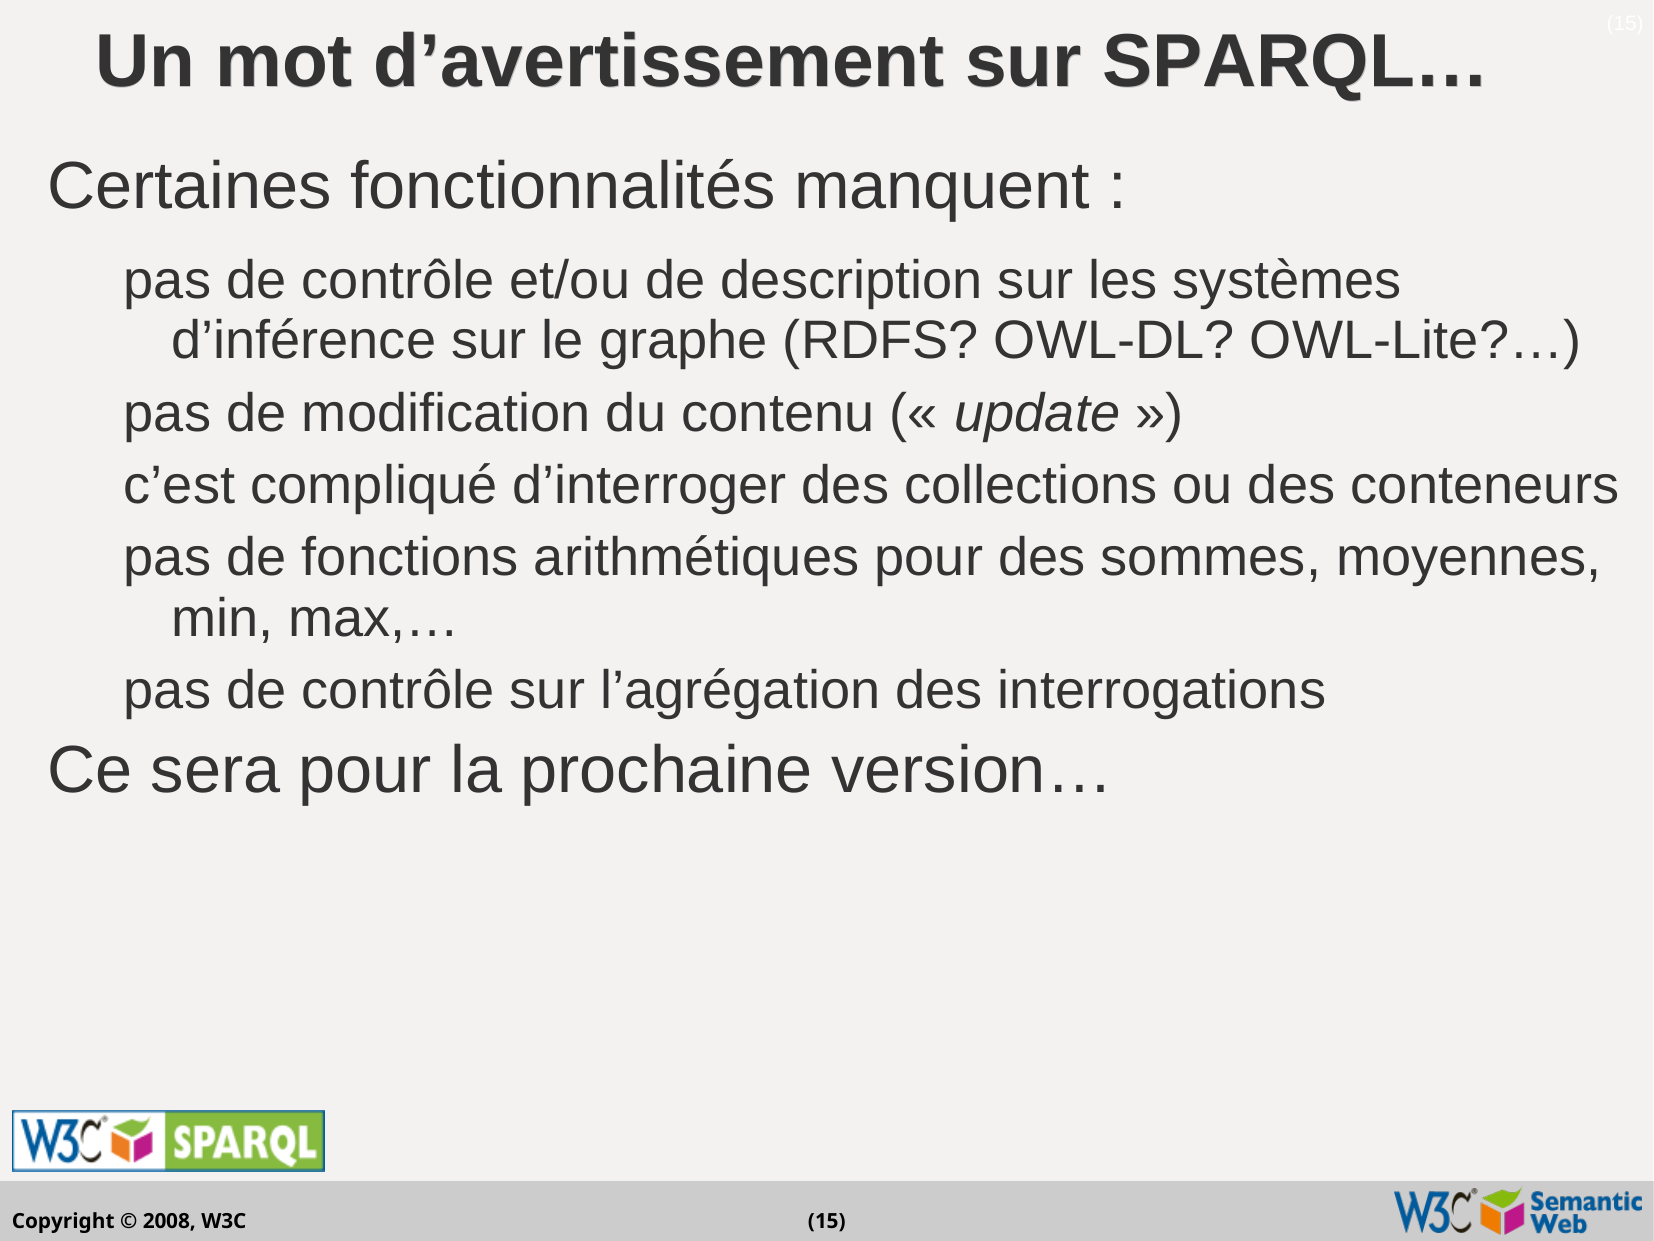

Un mot d’avertissement sur SPARQL…
# Certaines fonctionnalités manquent :
pas de contrôle et/ou de description sur les systèmes d’inférence sur le graphe (RDFS? OWL-DL? OWL-Lite?…)
pas de modification du contenu (« update »)
c’est compliqué d’interroger des collections ou des conteneurs
pas de fonctions arithmétiques pour des sommes, moyennes, min, max,…
pas de contrôle sur l’agrégation des interrogations
Ce sera pour la prochaine version…